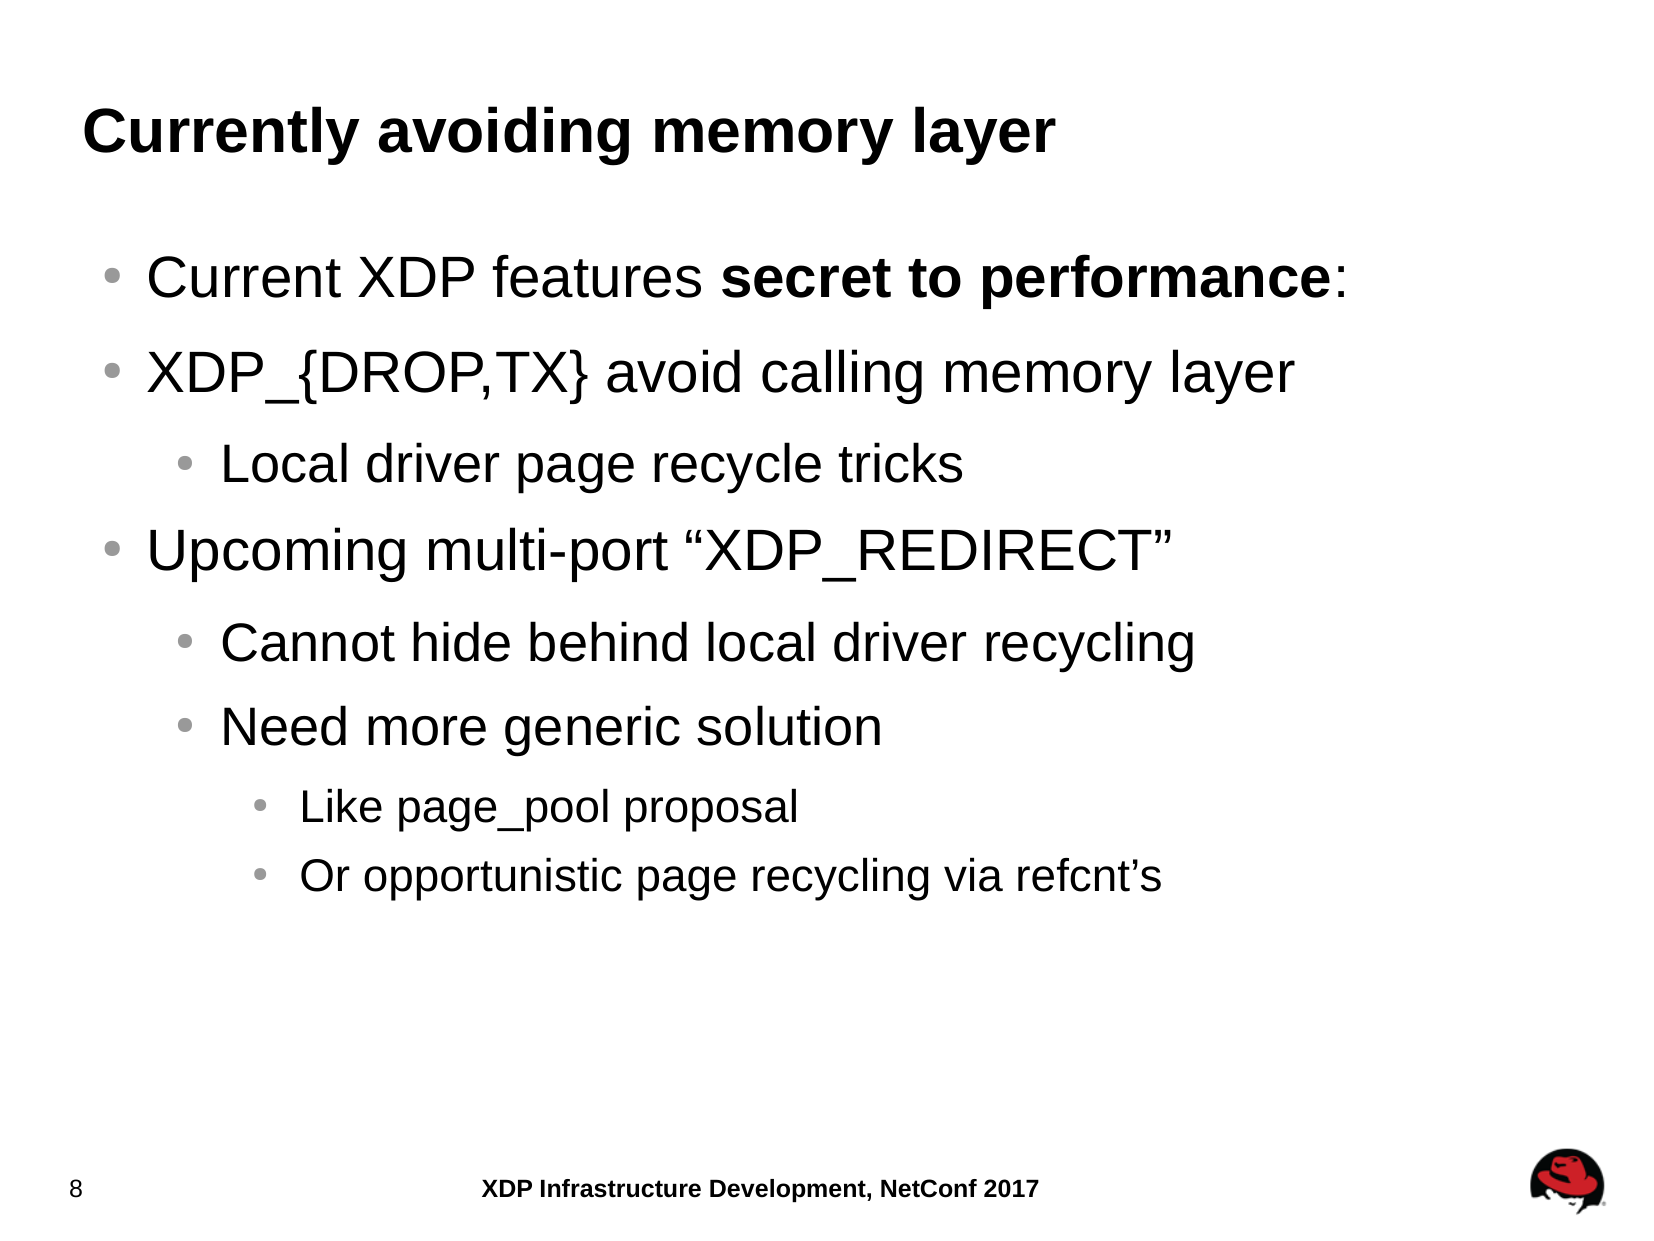

# Currently avoiding memory layer
Current XDP features secret to performance:
XDP_{DROP,TX} avoid calling memory layer
Local driver page recycle tricks
Upcoming multi-port “XDP_REDIRECT”
Cannot hide behind local driver recycling
Need more generic solution
Like page_pool proposal
Or opportunistic page recycling via refcnt’s